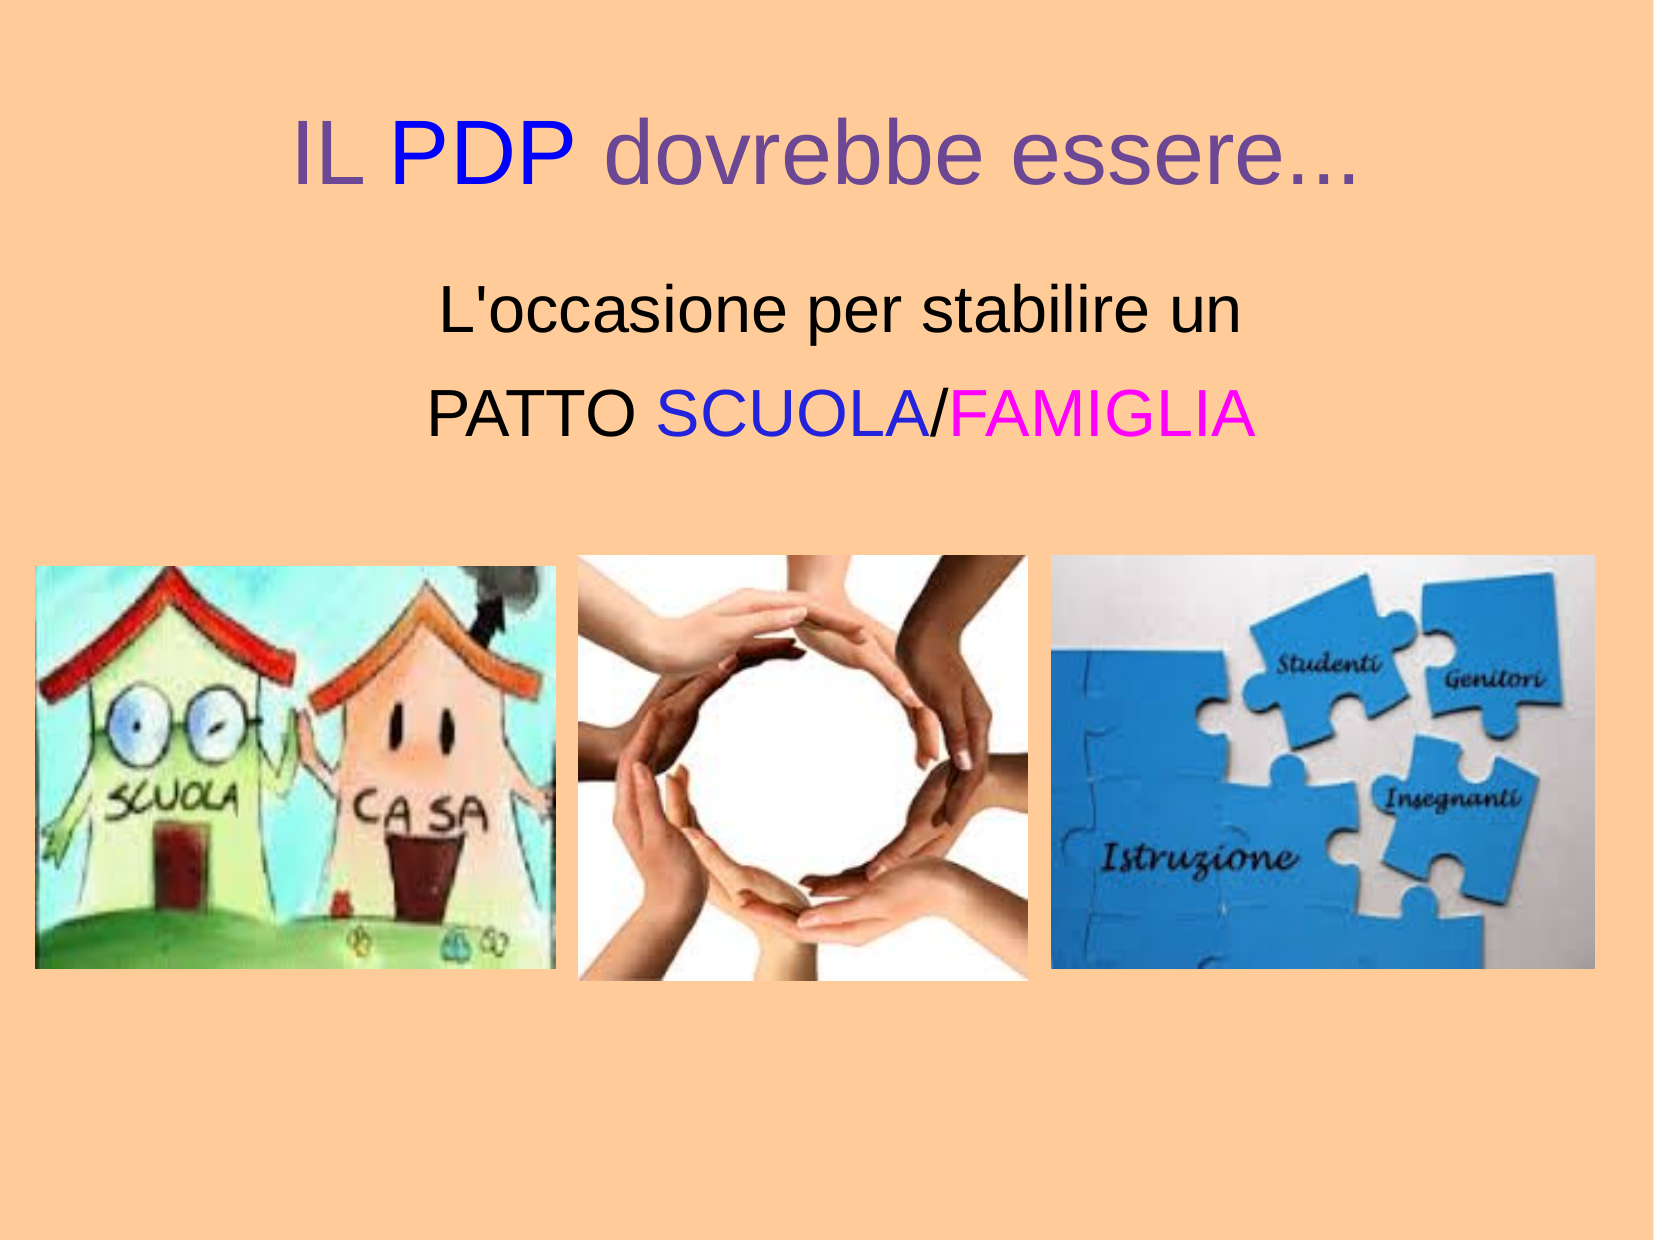

# IL PDP dovrebbe essere...
L'occasione per stabilire un
PATTO SCUOLA/FAMIGLIA